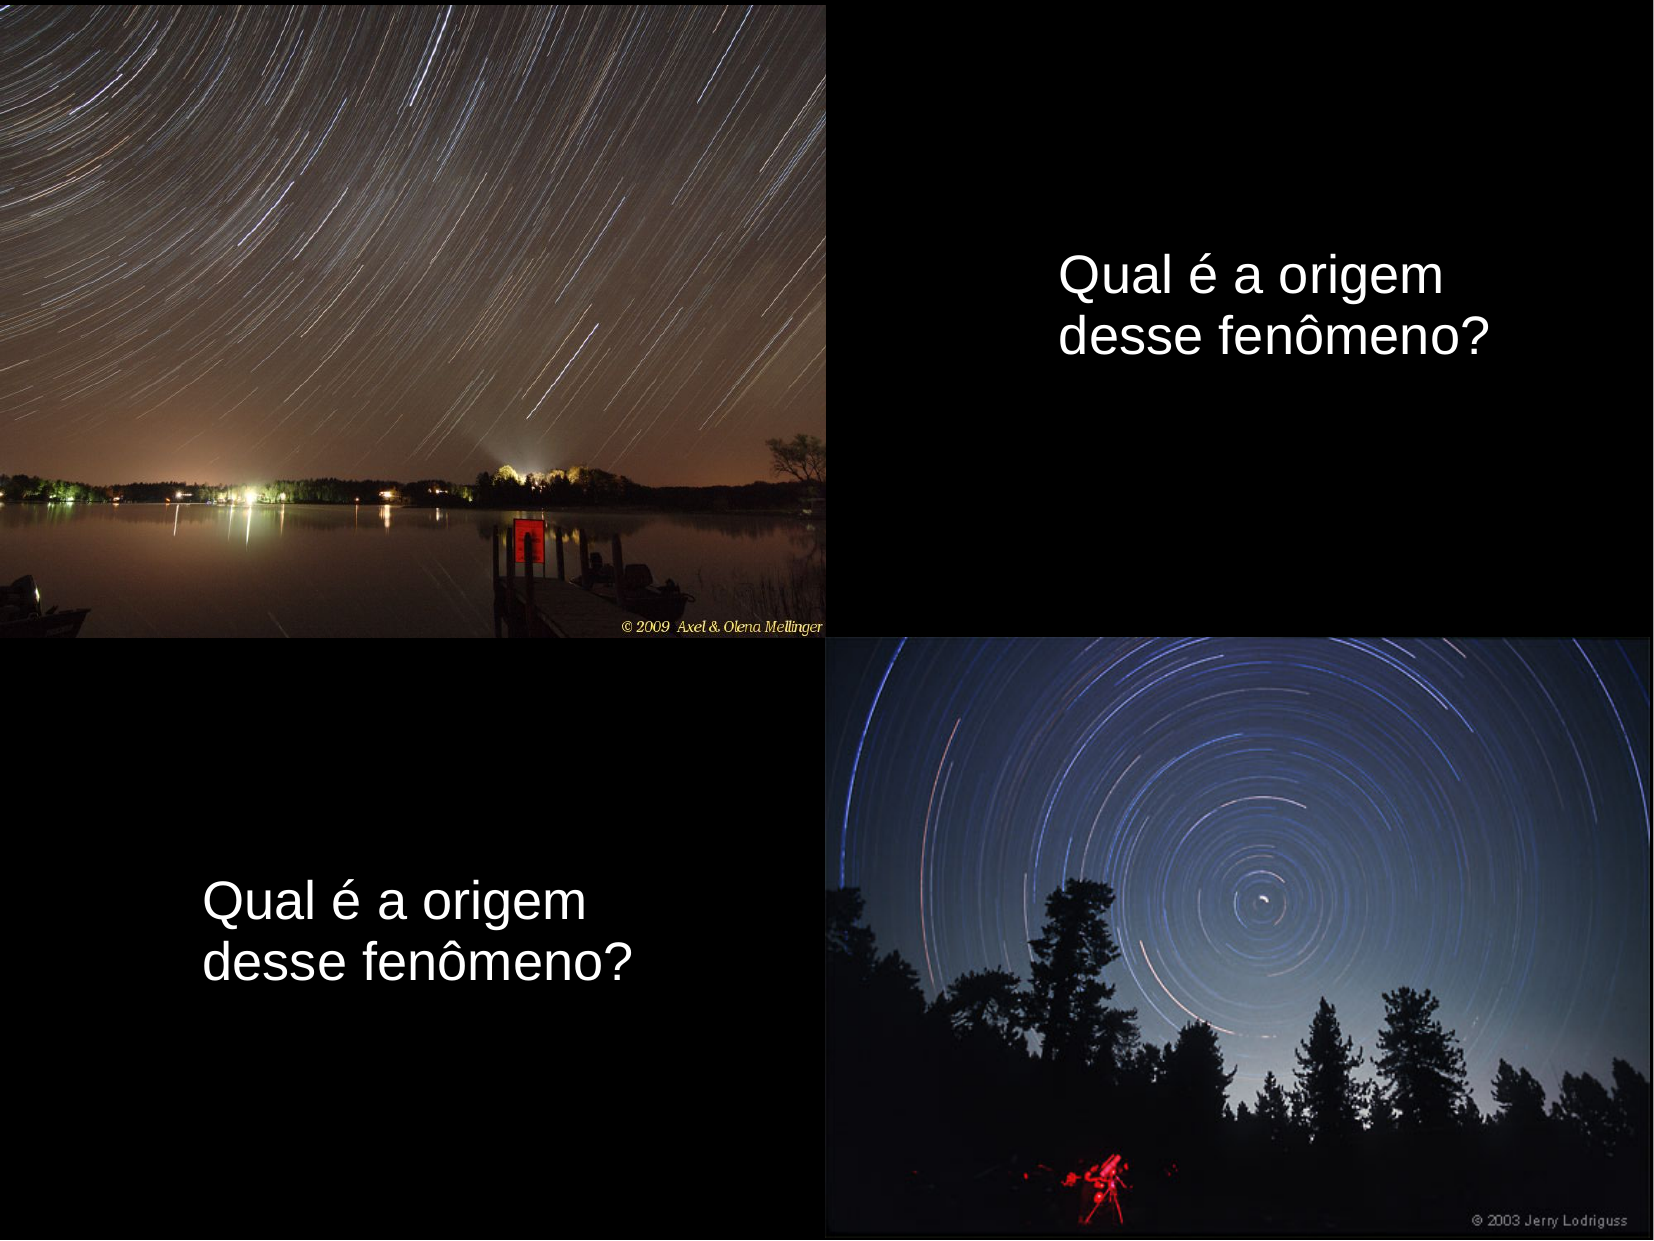

Qual é a origem
desse fenômeno?
Qual é a origem
desse fenômeno?